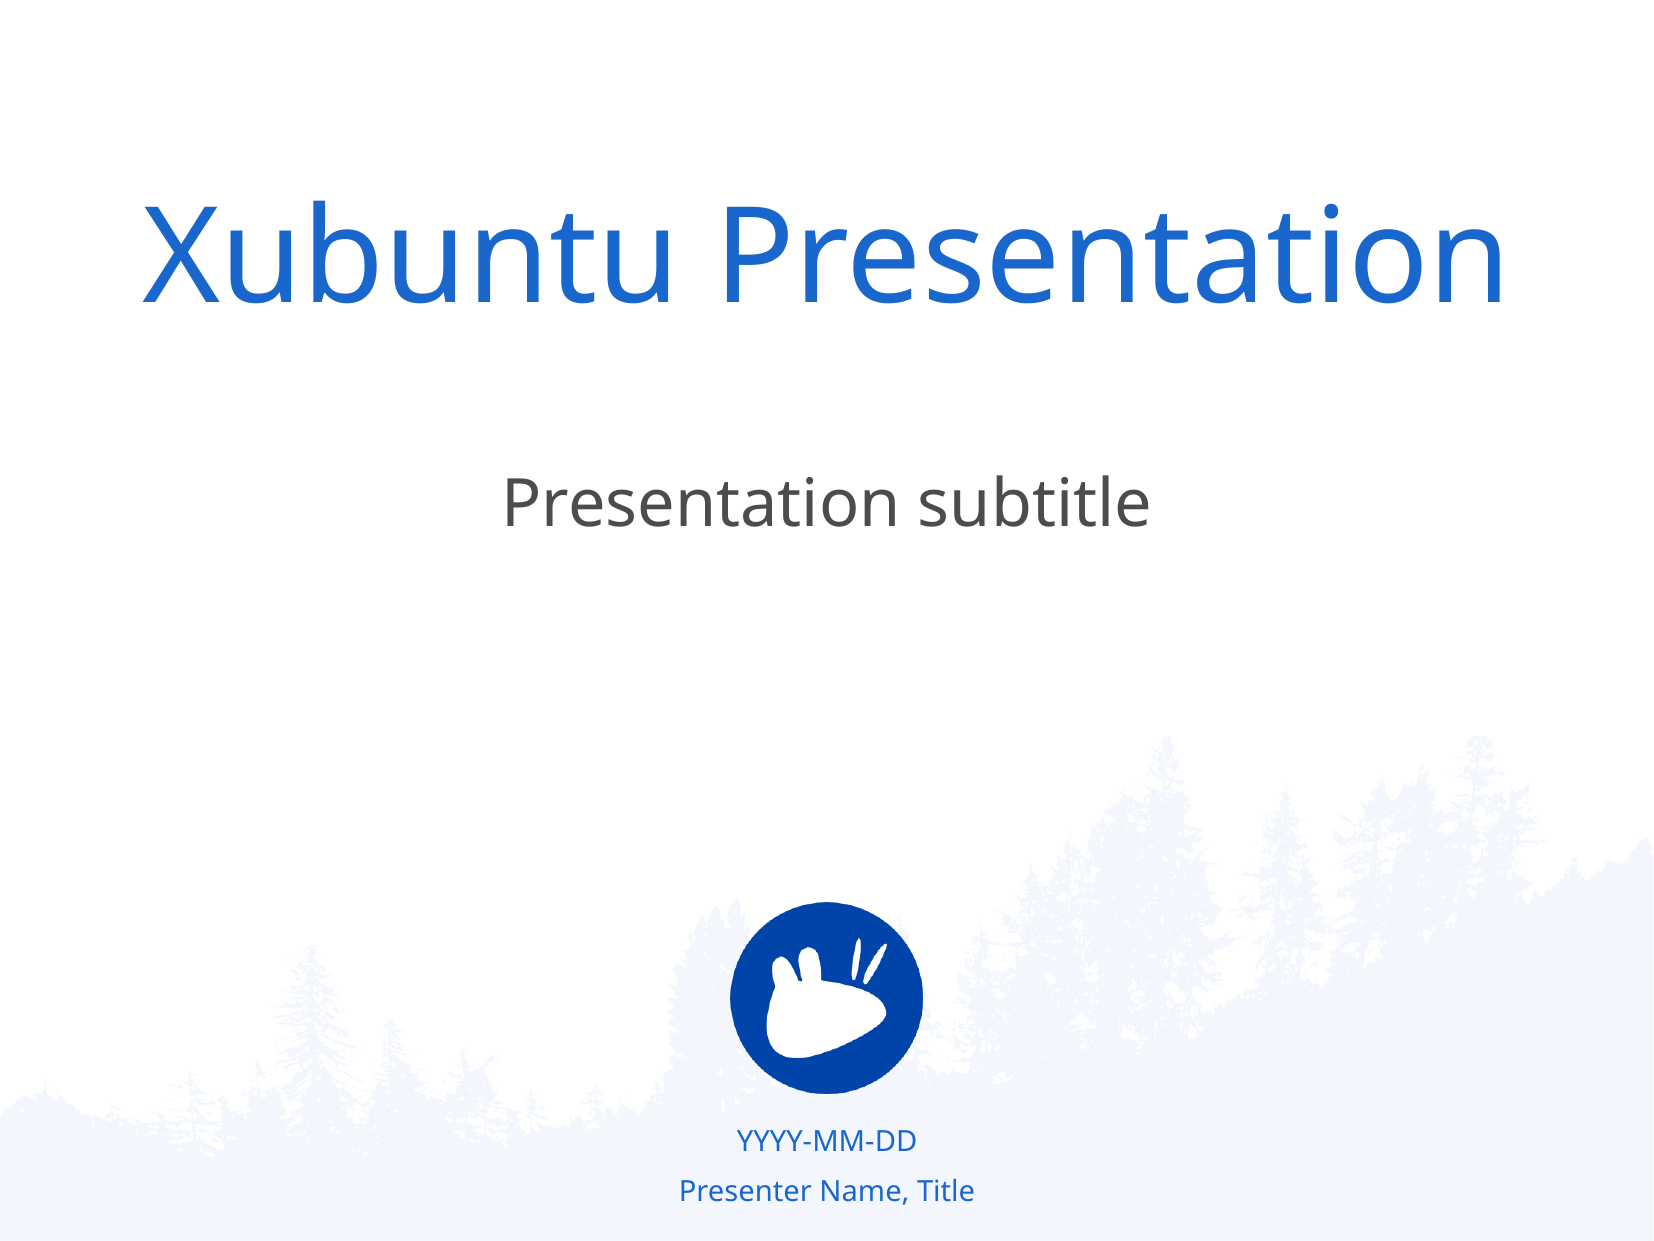

# Xubuntu Presentation
Presentation subtitle
YYYY-MM-DD
Presenter Name, Title